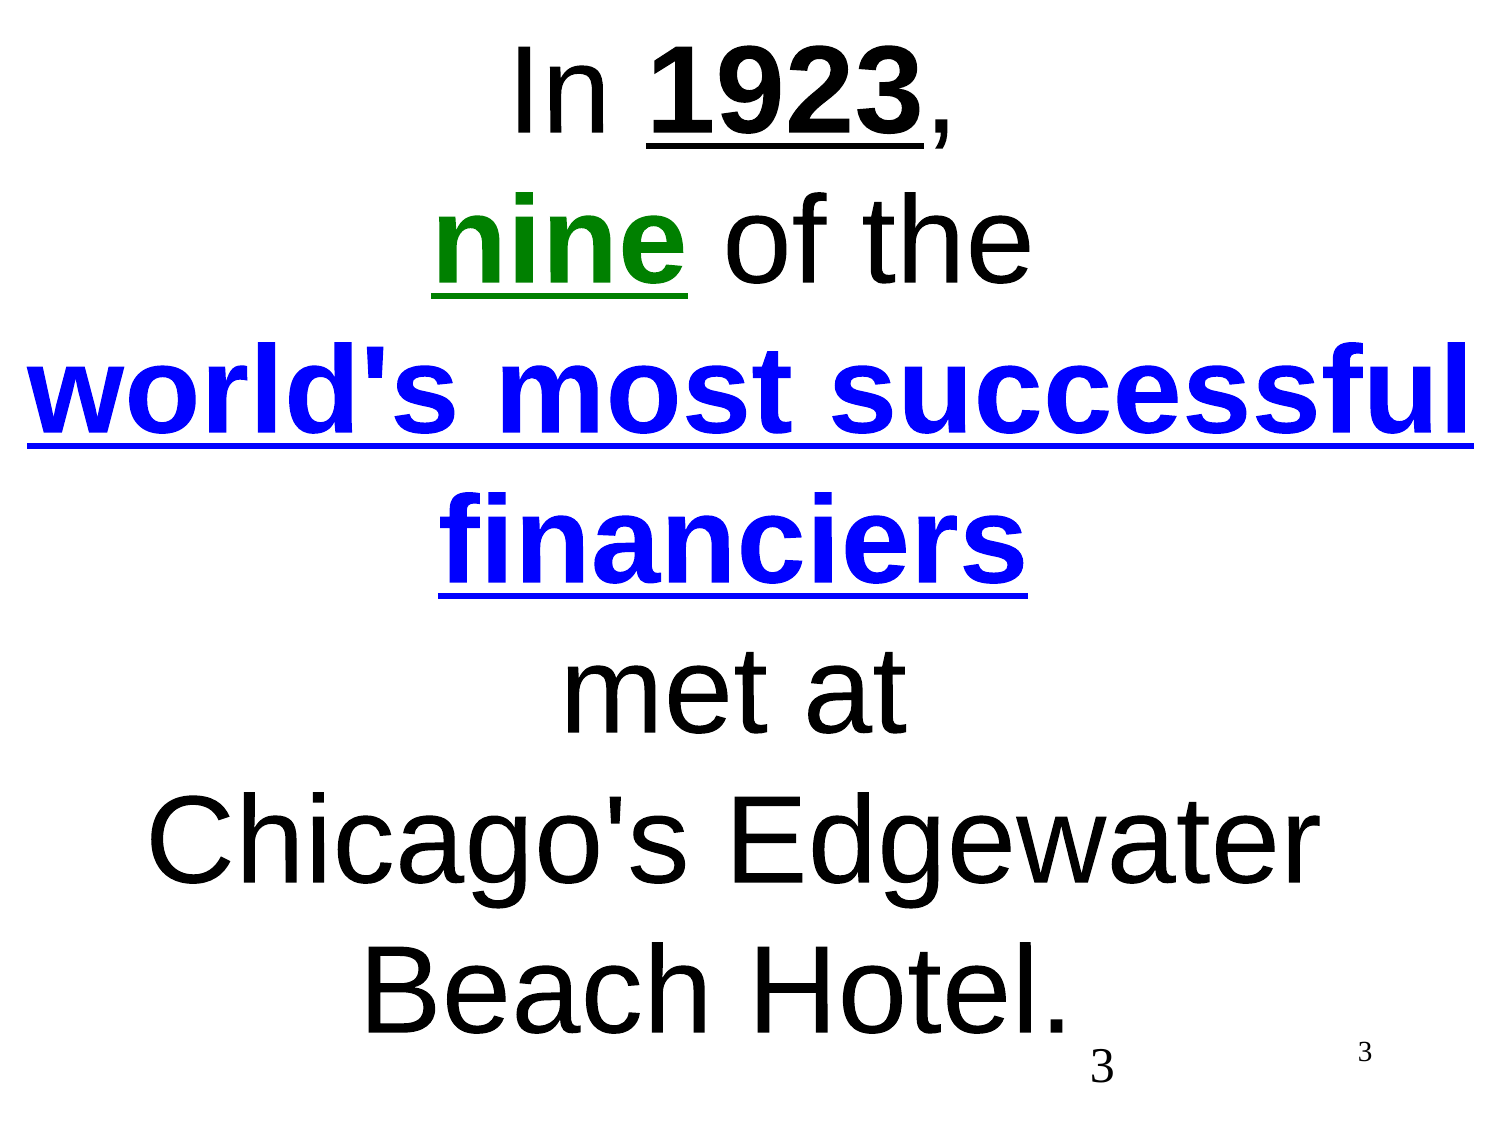

In 1923,
nine of the
world's most successful financiers
met at
Chicago's Edgewater
Beach Hotel.
3